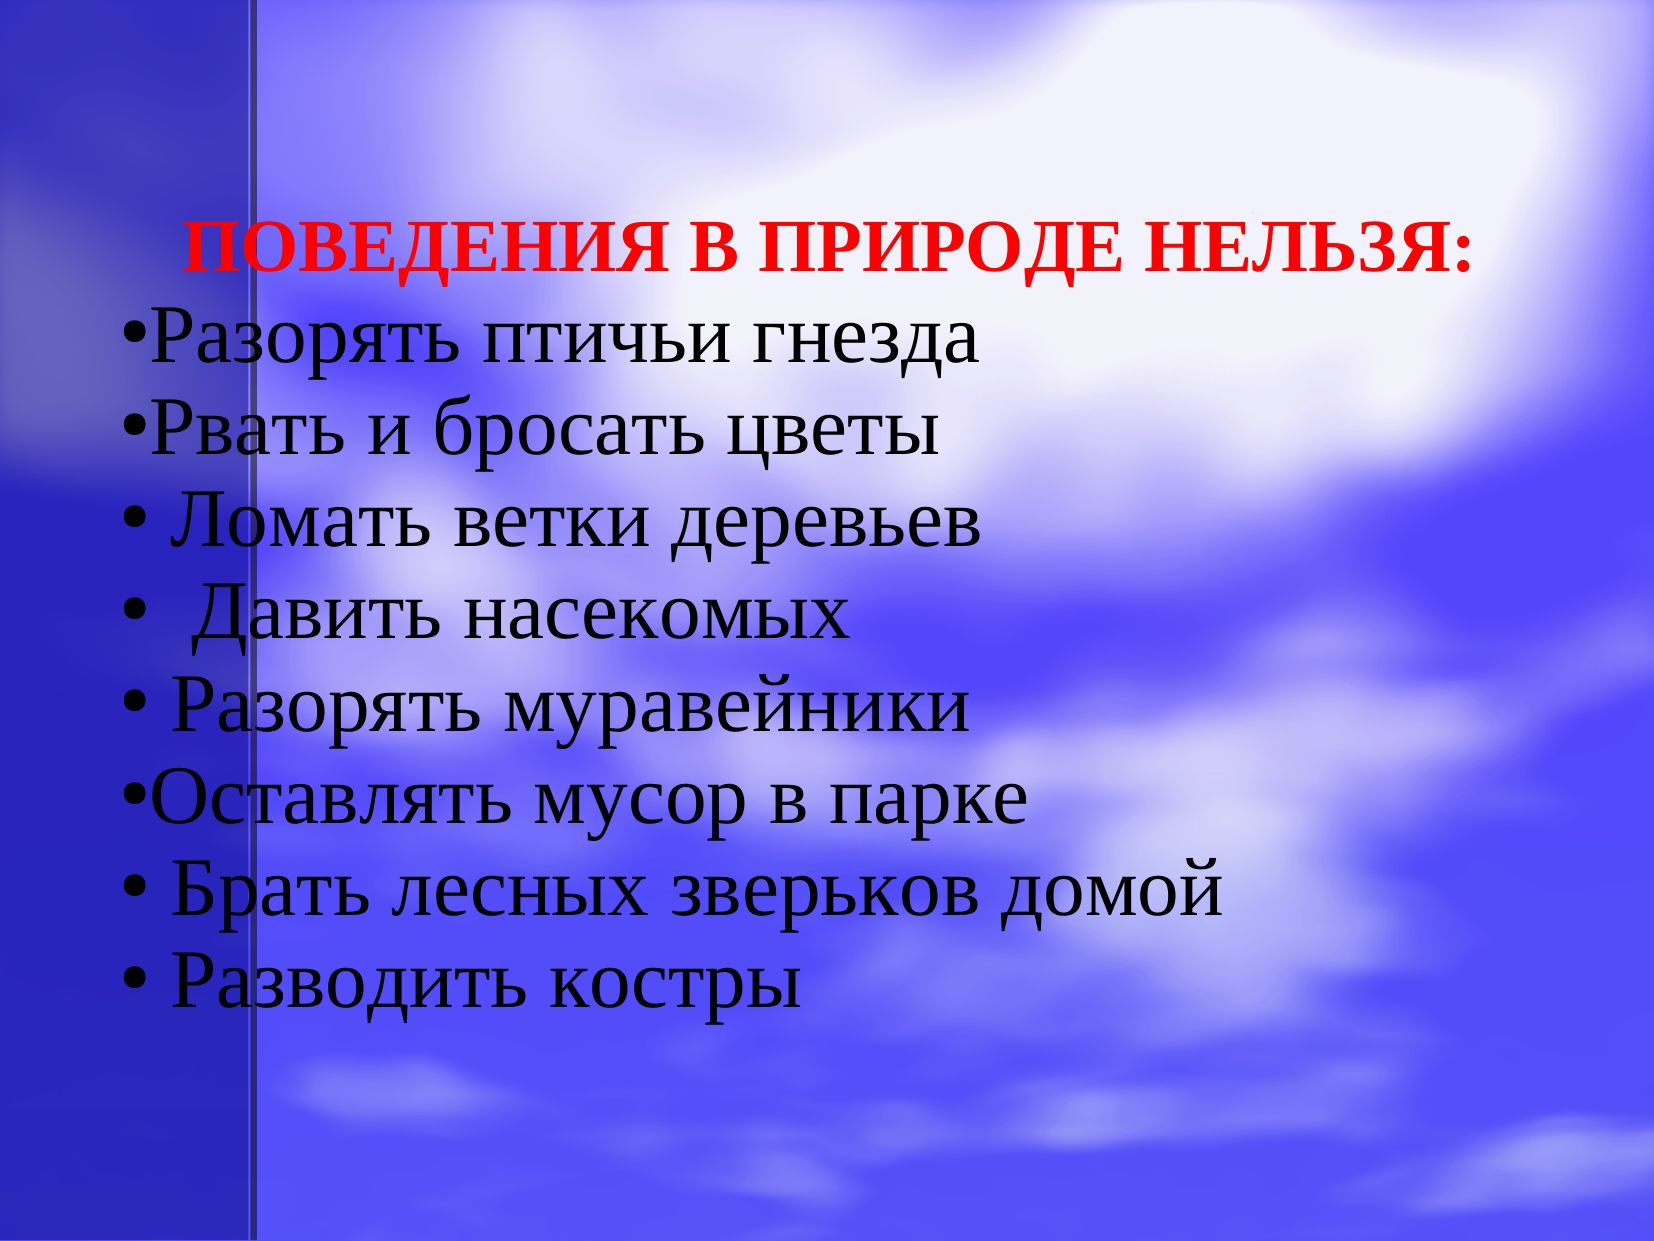

# ПОВЕДЕНИЯ В ПРИРОДЕ НЕЛЬЗЯ:
Разорять птичьи гнезда
Рвать и бросать цветы
 Ломать ветки деревьев
 Давить насекомых
 Разорять муравейники
Оставлять мусор в парке
 Брать лесных зверьков домой
 Разводить костры